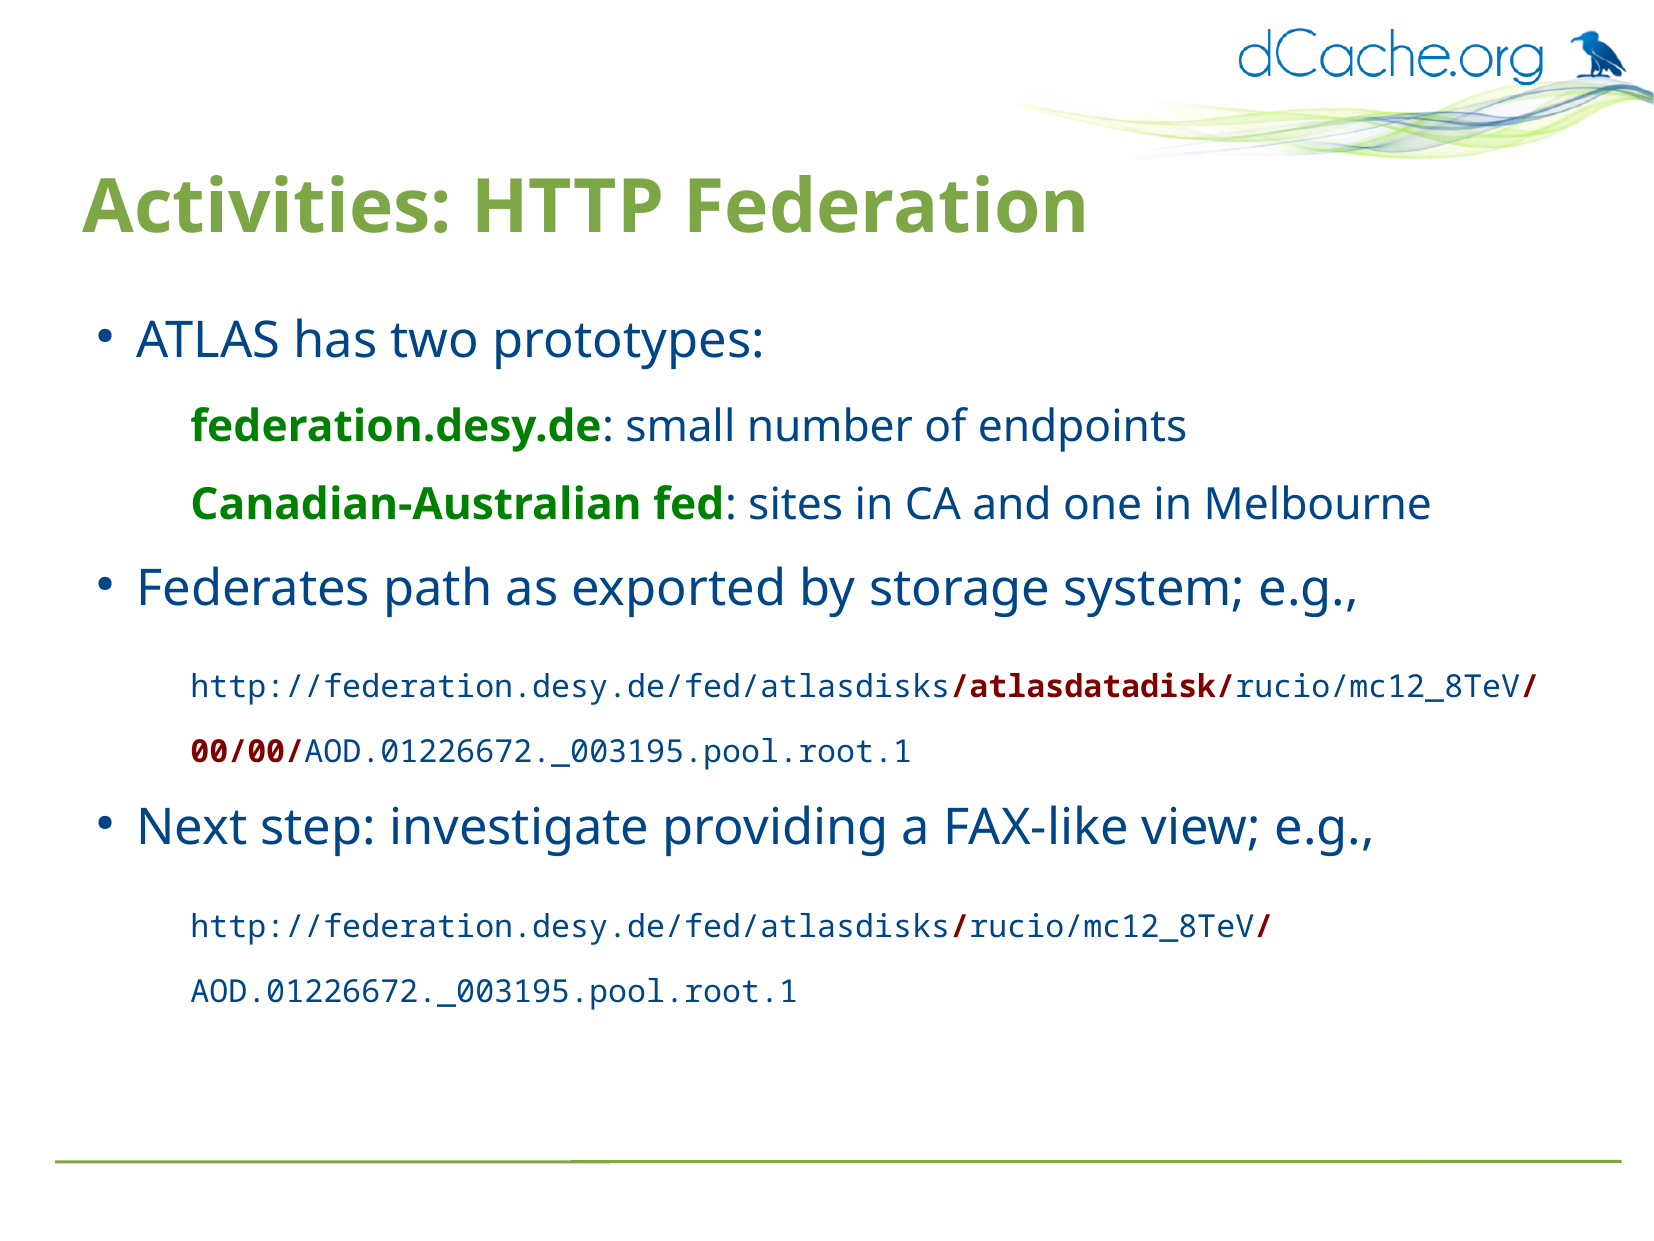

# Activities: HTTP Federation
ATLAS has two prototypes:
federation.desy.de: small number of endpoints
Canadian-Australian fed: sites in CA and one in Melbourne
Federates path as exported by storage system; e.g.,
http://federation.desy.de/fed/atlasdisks/atlasdatadisk/rucio/mc12_8TeV/00/00/AOD.01226672._003195.pool.root.1
Next step: investigate providing a FAX-like view; e.g.,
http://federation.desy.de/fed/atlasdisks/rucio/mc12_8TeV/AOD.01226672._003195.pool.root.1